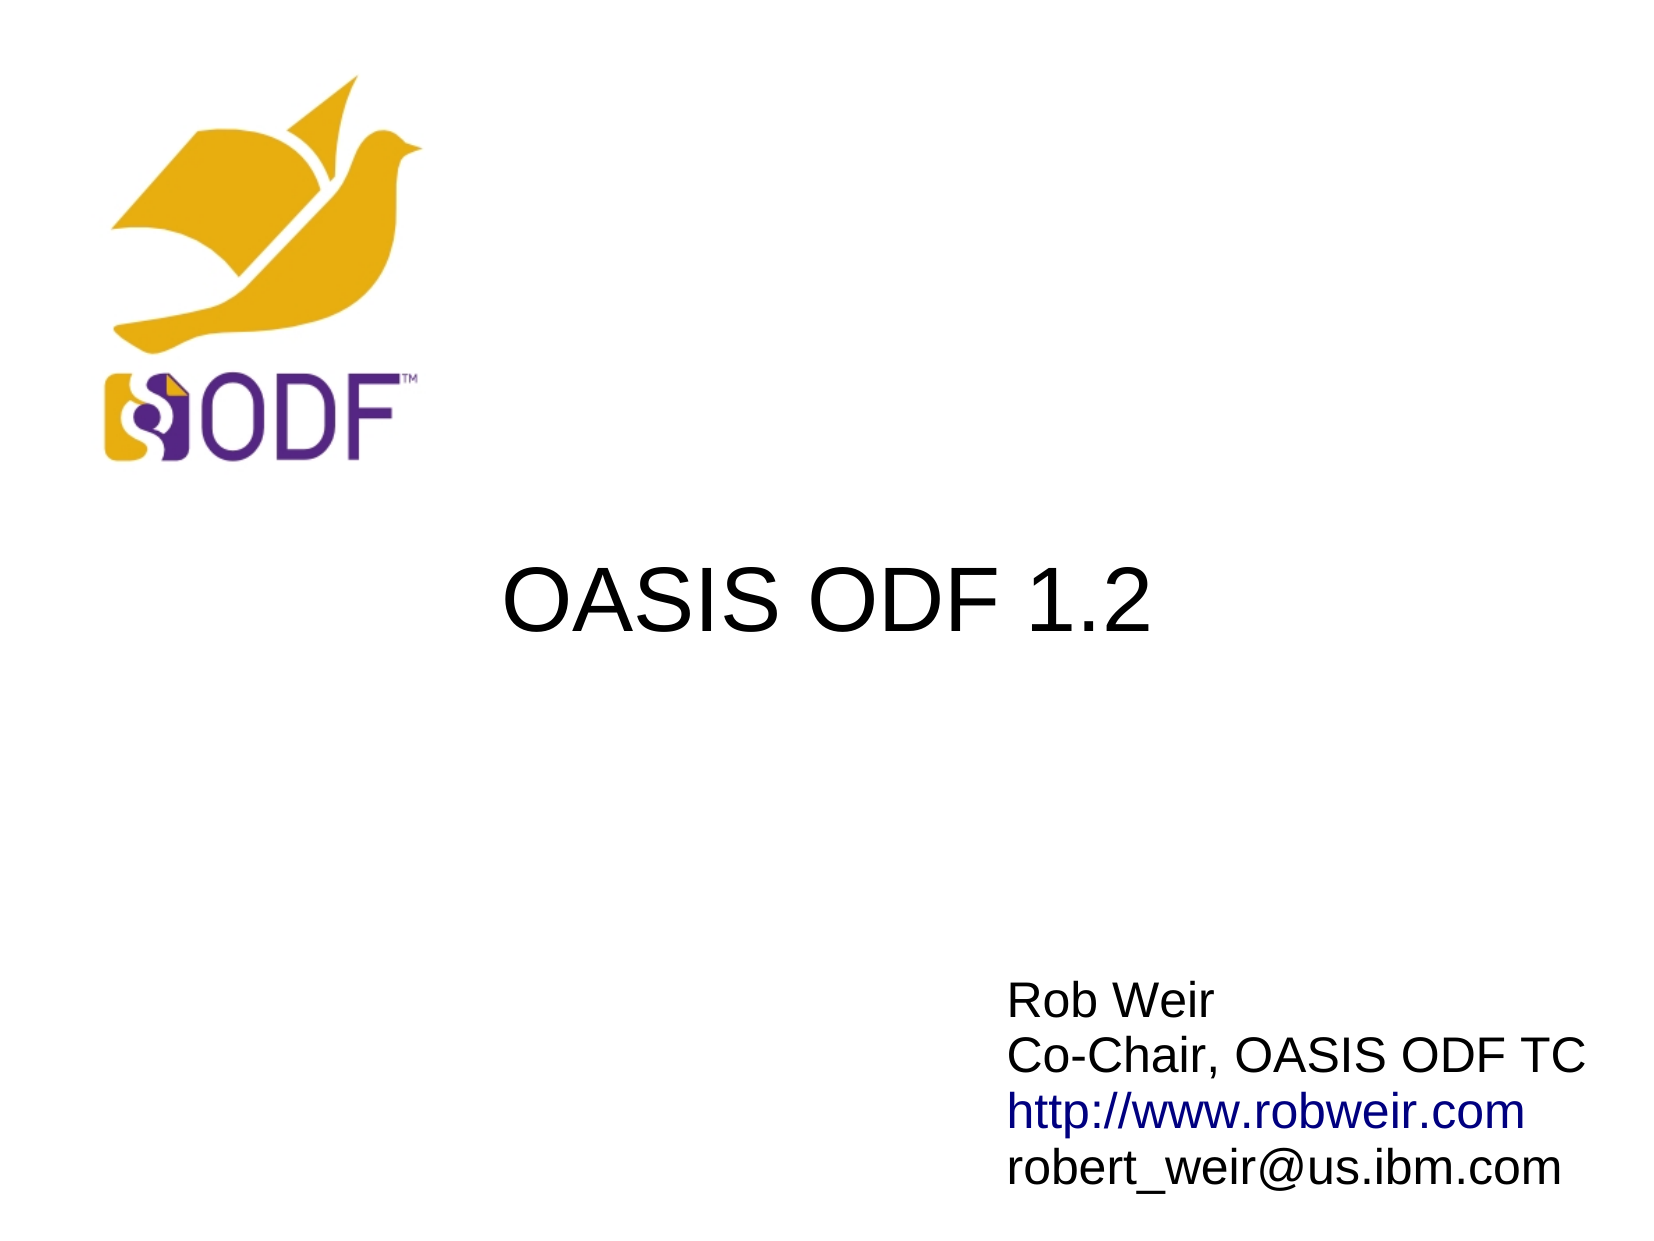

# OASIS ODF 1.2
Rob Weir
Co-Chair, OASIS ODF TC
http://www.robweir.com
robert_weir@us.ibm.com